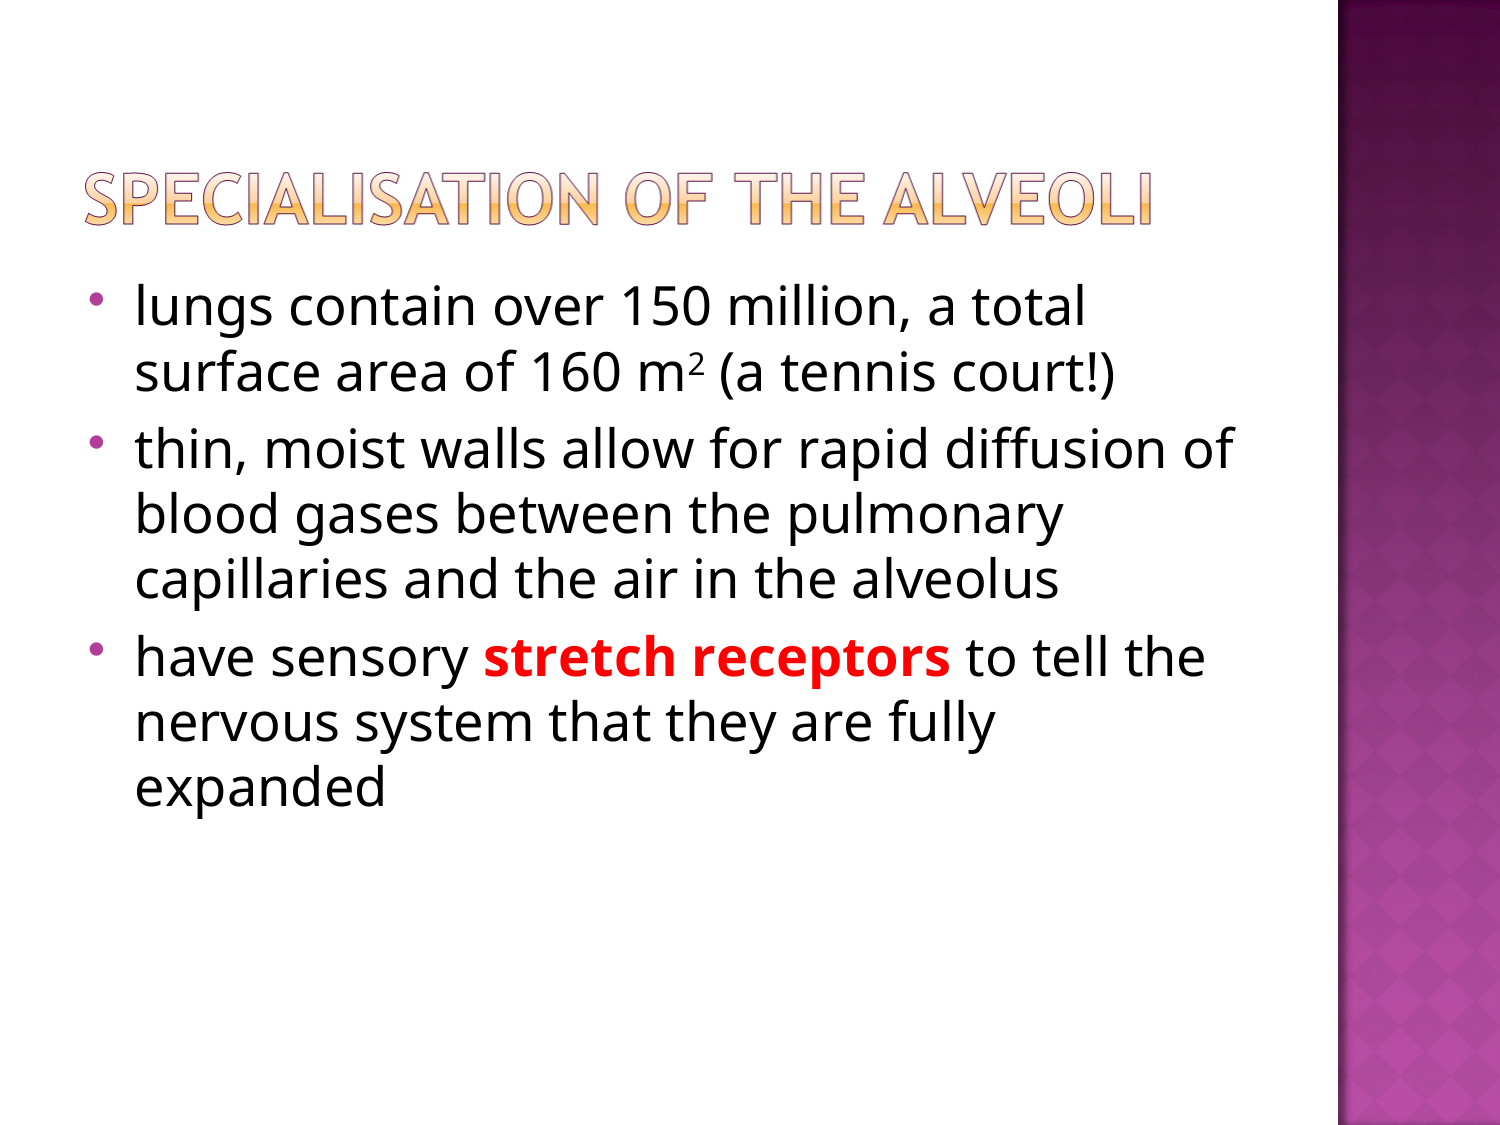

# lungs contain over 150 million, a total surface area of 160 m2 (a tennis court!)
thin, moist walls allow for rapid diffusion of blood gases between the pulmonary capillaries and the air in the alveolus
have sensory stretch receptors to tell the nervous system that they are fully expanded